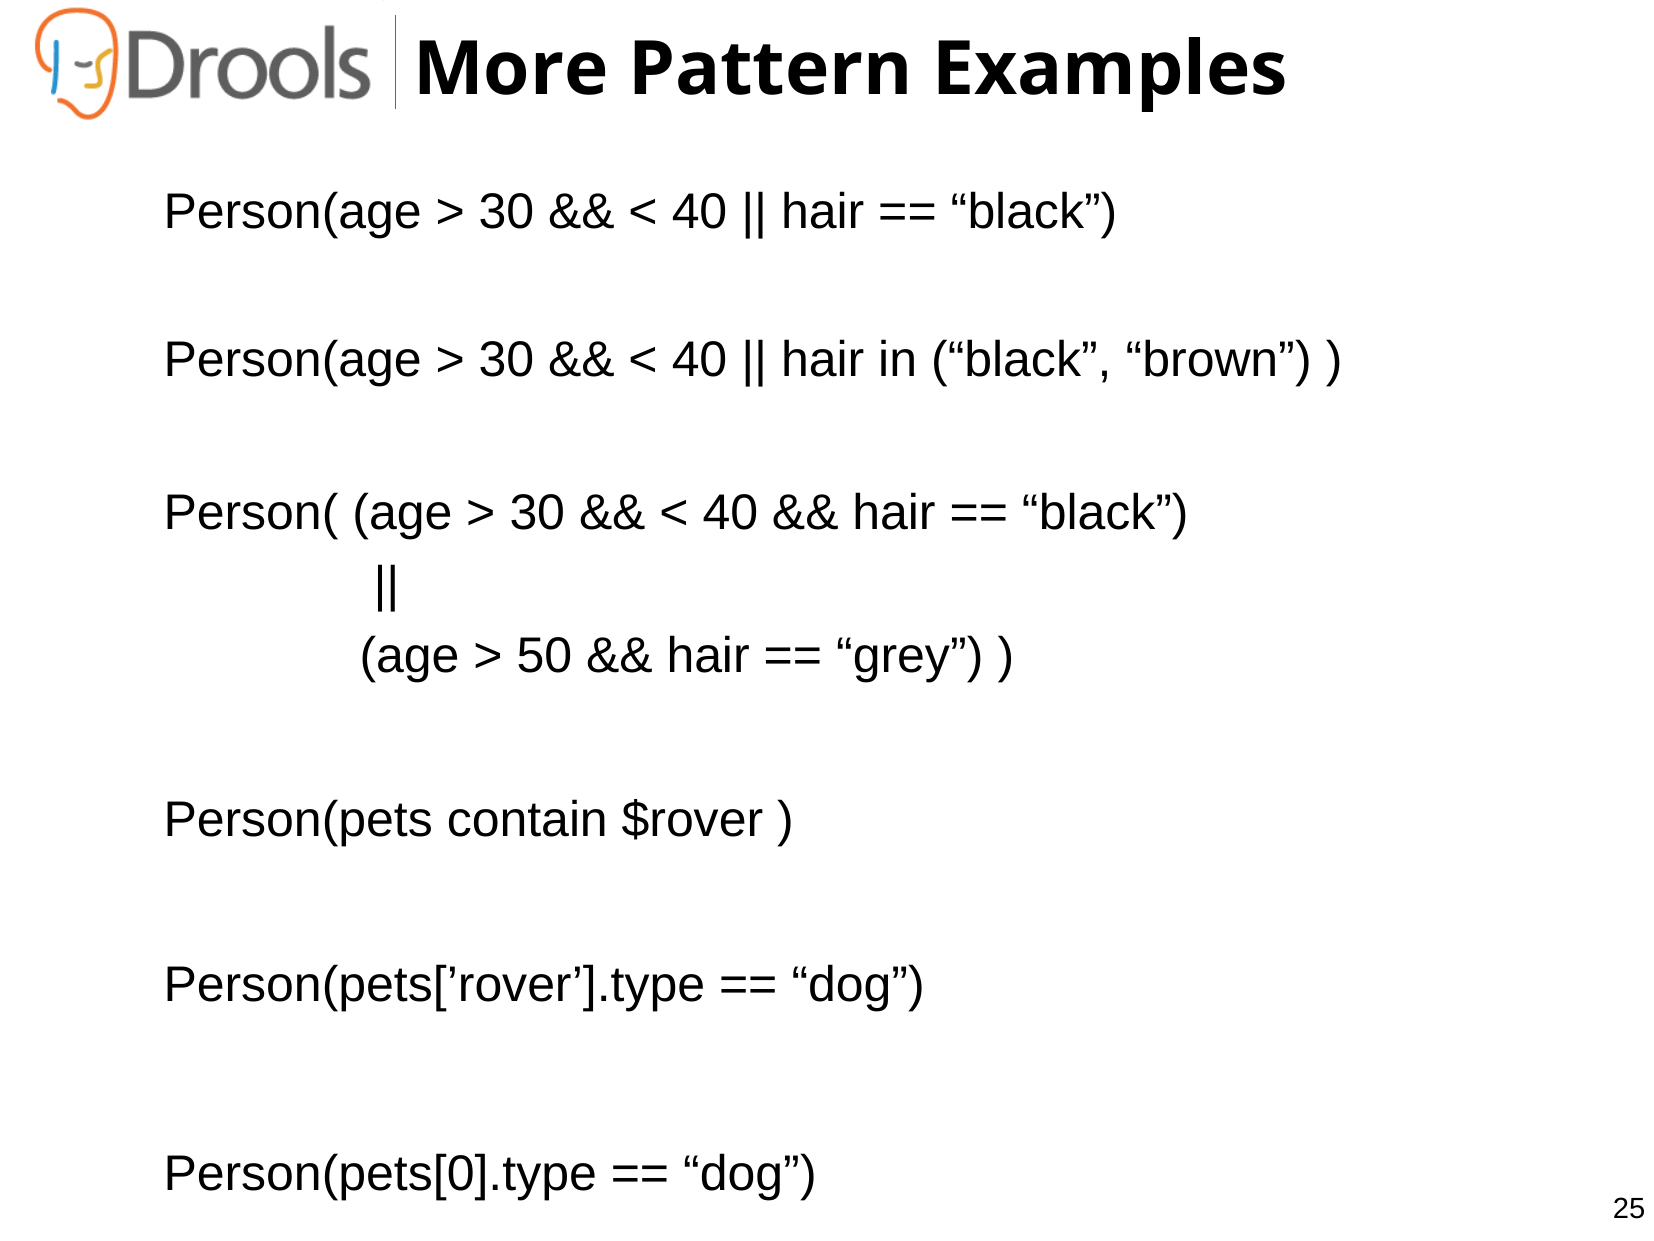

More Pattern Examples
# Person(age > 30 && < 40 || hair == “black”)
Person(age > 30 && < 40 || hair in (“black”, “brown”) )
Person( (age > 30 && < 40 && hair == “black”)
 ||
 (age > 50 && hair == “grey”) )
Person(pets contain $rover )
Person(pets[’rover’].type == “dog”)
Person(pets[0].type == “dog”)